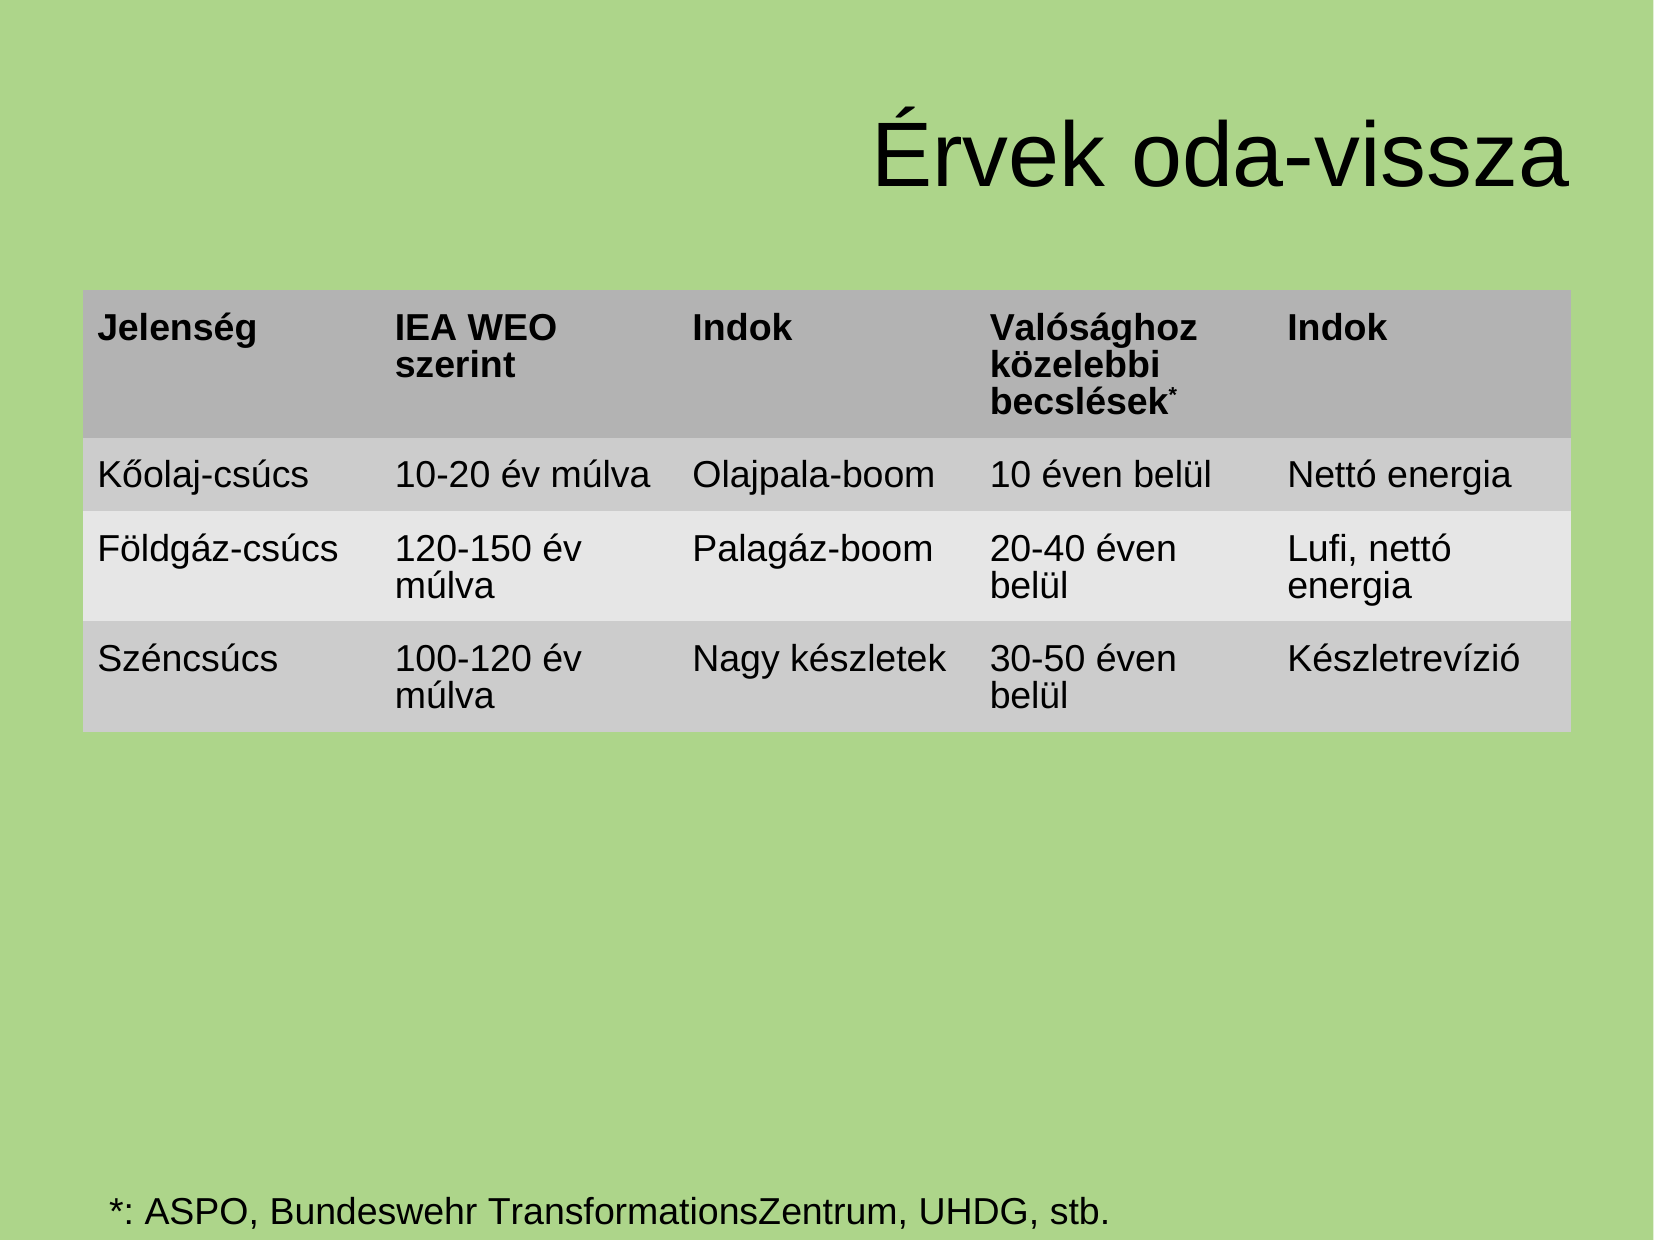

# Érvek oda-vissza
| Jelenség | IEA WEO szerint | Indok | Valósághoz közelebbi becslések\* | Indok |
| --- | --- | --- | --- | --- |
| Kőolaj-csúcs | 10-20 év múlva | Olajpala-boom | 10 éven belül | Nettó energia |
| Földgáz-csúcs | 120-150 év múlva | Palagáz-boom | 20-40 éven belül | Lufi, nettó energia |
| Széncsúcs | 100-120 év múlva | Nagy készletek | 30-50 éven belül | Készletrevízió |
*: ASPO, Bundeswehr TransformationsZentrum, UHDG, stb.